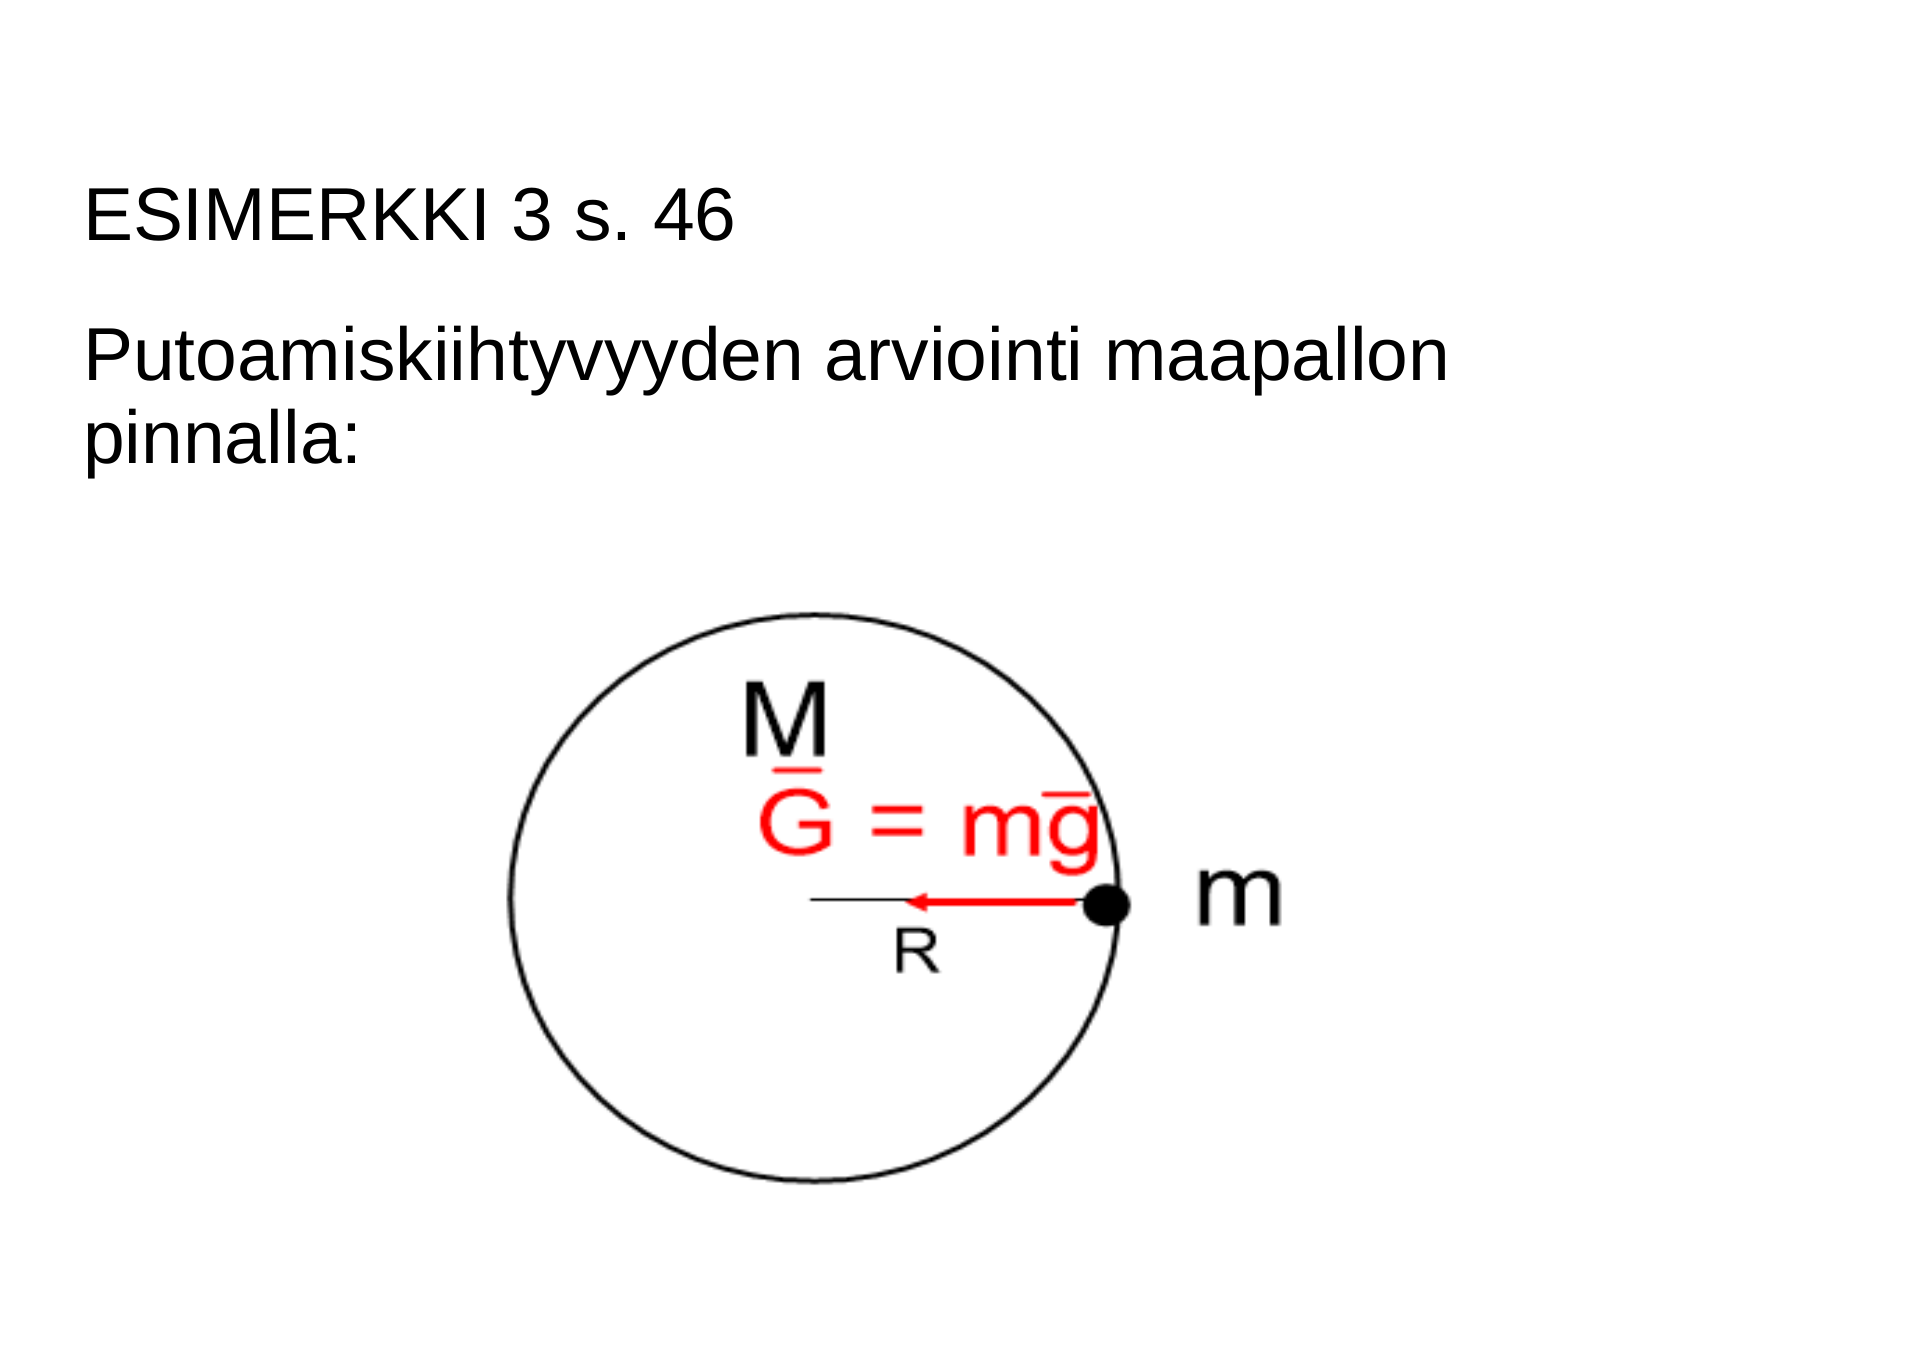

ESIMERKKI 3 s. 46
Putoamiskiihtyvyyden arviointi maapallon
pinnalla: